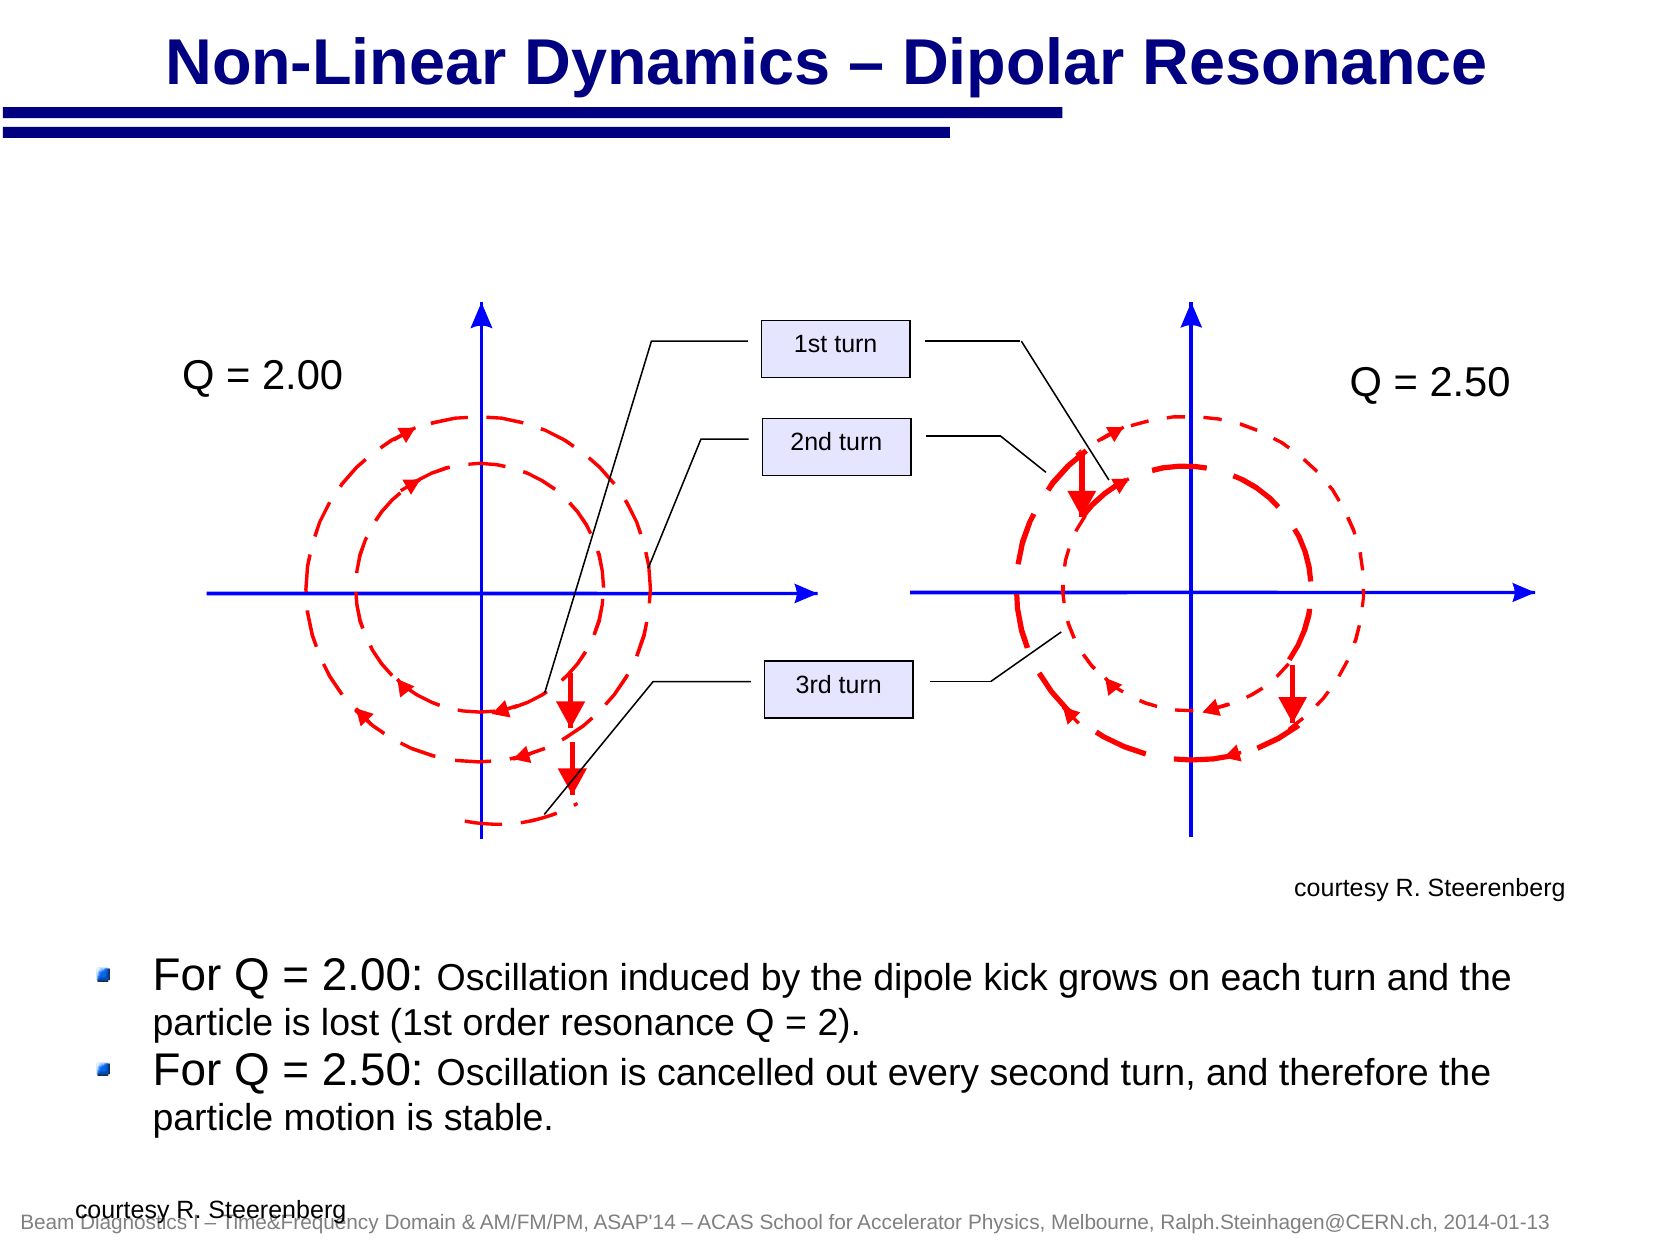

# Non-Linear Dynamics – Dipolar Resonance
For Q = 2.00: Oscillation induced by the dipole kick grows on each turn and the particle is lost (1st order resonance Q = 2).
For Q = 2.50: Oscillation is cancelled out every second turn, and therefore the particle motion is stable.
Q = 2.50
Q = 2.00
1st turn
2nd turn
3rd turn
courtesy R. Steerenberg
courtesy R. Steerenberg